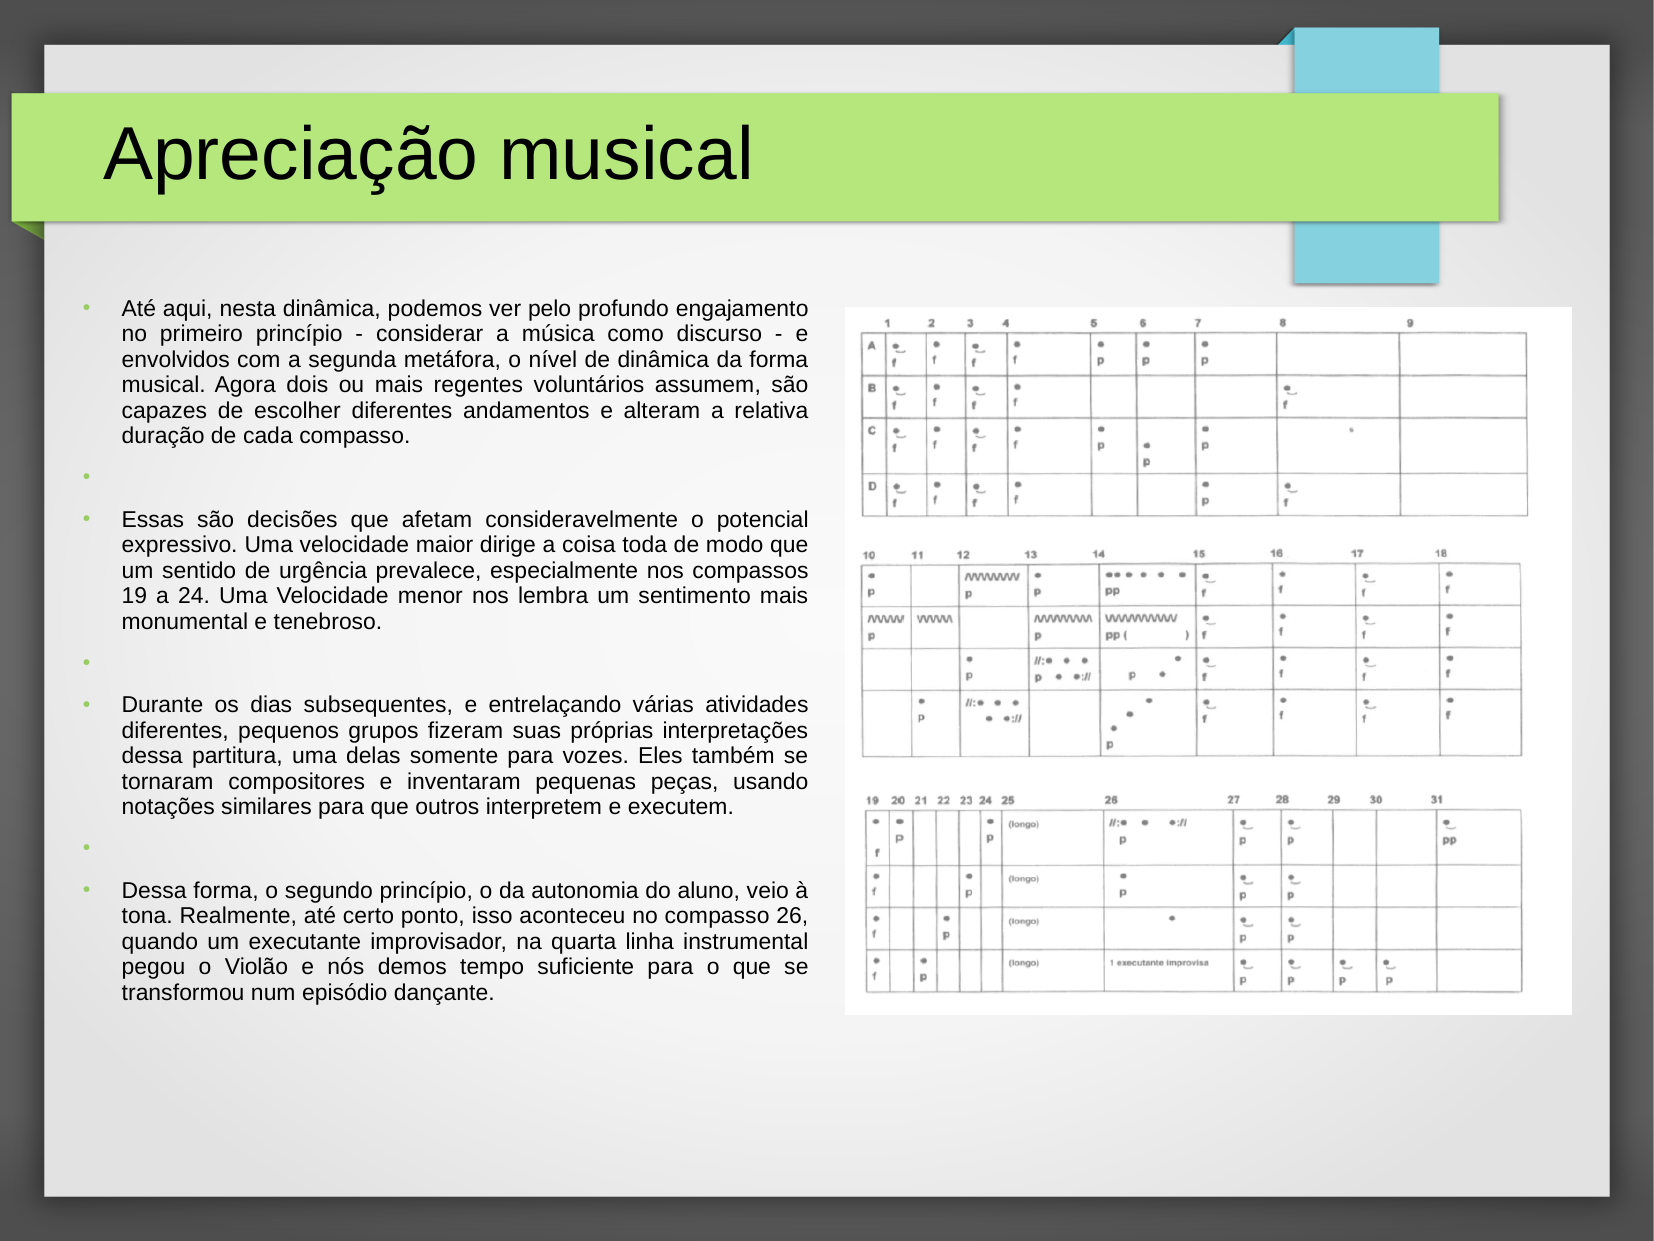

# Apreciação musical
Até aqui, nesta dinâmica, podemos ver pelo profundo engajamento no primeiro princípio - considerar a música como discurso - e envolvidos com a segunda metáfora, o nível de dinâmica da forma musical. Agora dois ou mais regentes voluntários assumem, são capazes de escolher diferentes andamentos e alteram a relativa duração de cada compasso.
Essas são decisões que afetam consideravelmente o potencial expressivo. Uma velocidade maior dirige a coisa toda de modo que um sentido de urgência prevalece, especialmente nos compassos 19 a 24. Uma Velocidade menor nos lembra um sentimento mais monumental e tenebroso.
Durante os dias subsequentes, e entrelaçando várias atividades diferentes, pequenos grupos fizeram suas próprias interpretações dessa partitura, uma delas somente para vozes. Eles também se tornaram compositores e inventaram pequenas peças, usando notações similares para que outros interpretem e executem.
Dessa forma, o segundo princípio, o da autonomia do aluno, veio à tona. Realmente, até certo ponto, isso aconteceu no compasso 26, quando um executante improvisador, na quarta linha instrumental pegou o Violão e nós demos tempo suficiente para o que se transformou num episódio dançante.